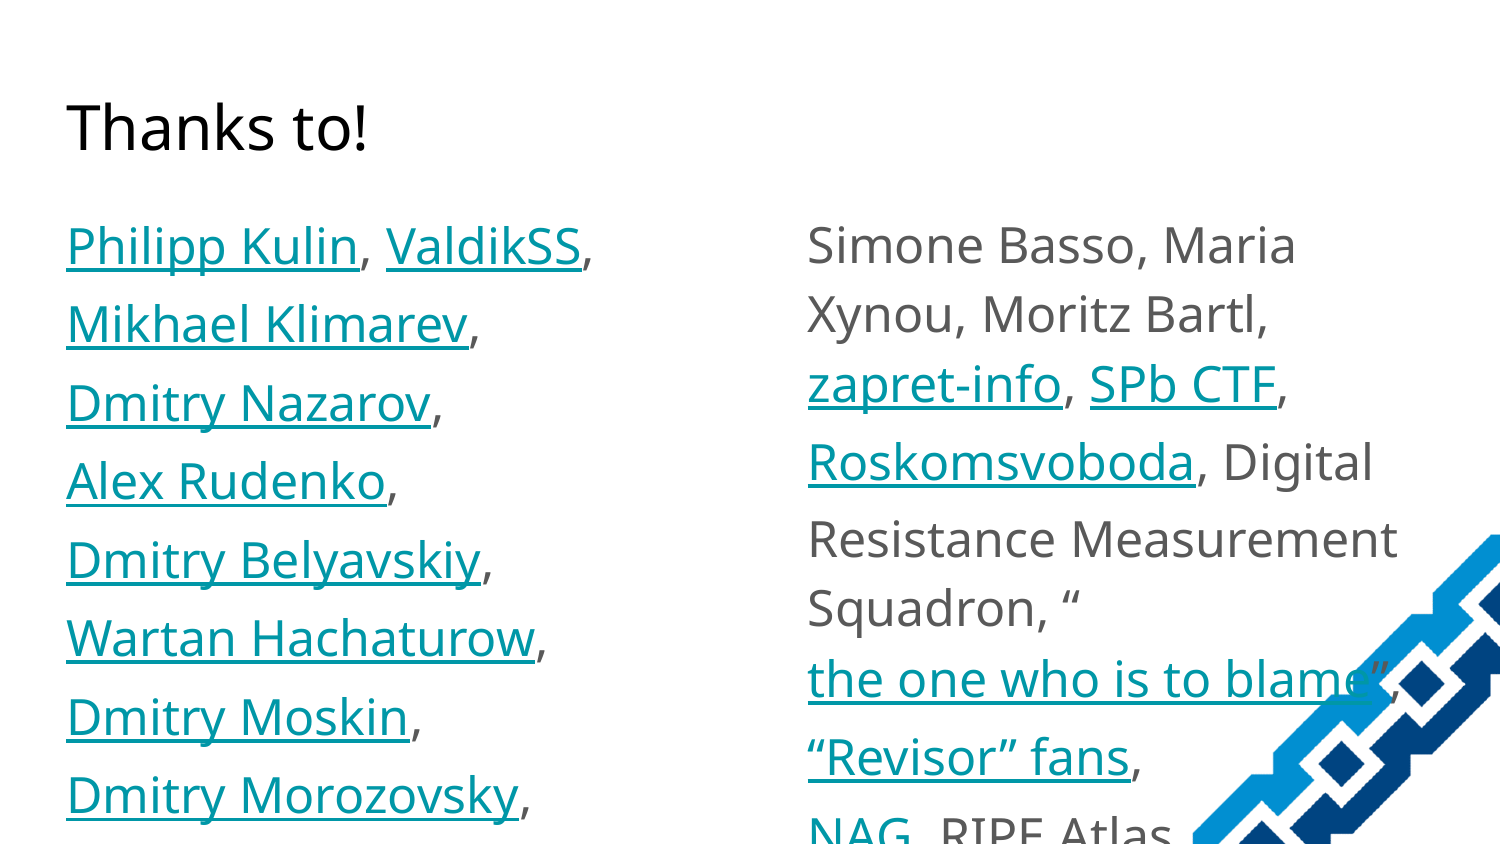

# Thanks to!
Philipp Kulin, ValdikSS, Mikhael Klimarev,
Dmitry Nazarov,
Alex Rudenko,
Dmitry Belyavskiy,
Wartan Hachaturow,
Dmitry Moskin,
Dmitry Morozovsky,
Simone Basso, Maria Xynou, Moritz Bartl,
zapret-info, SPb CTF, Roskomsvoboda, Digital Resistance Measurement Squadron, “the one who is to blame”, “Revisor” fans,
NAG, RIPE Atlas, …